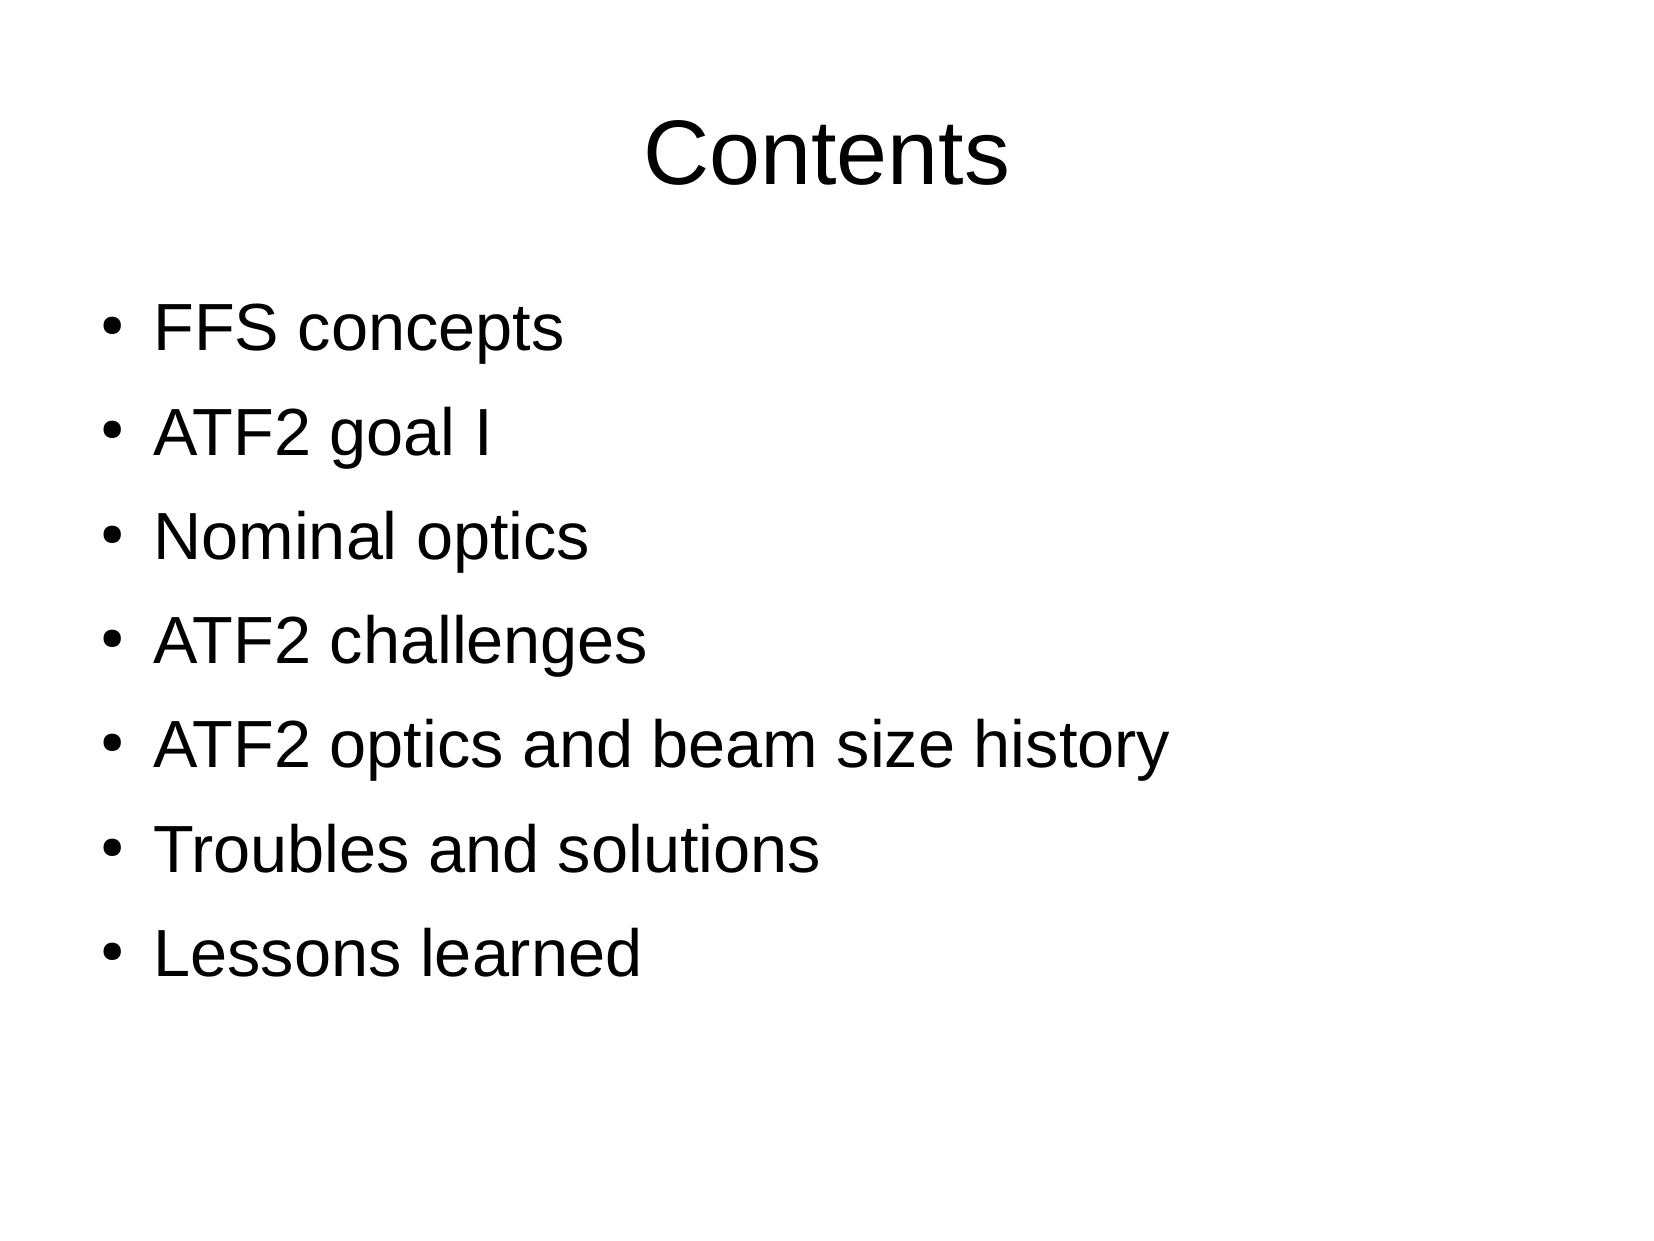

# Contents
FFS concepts
ATF2 goal I
Nominal optics
ATF2 challenges
ATF2 optics and beam size history
Troubles and solutions
Lessons learned